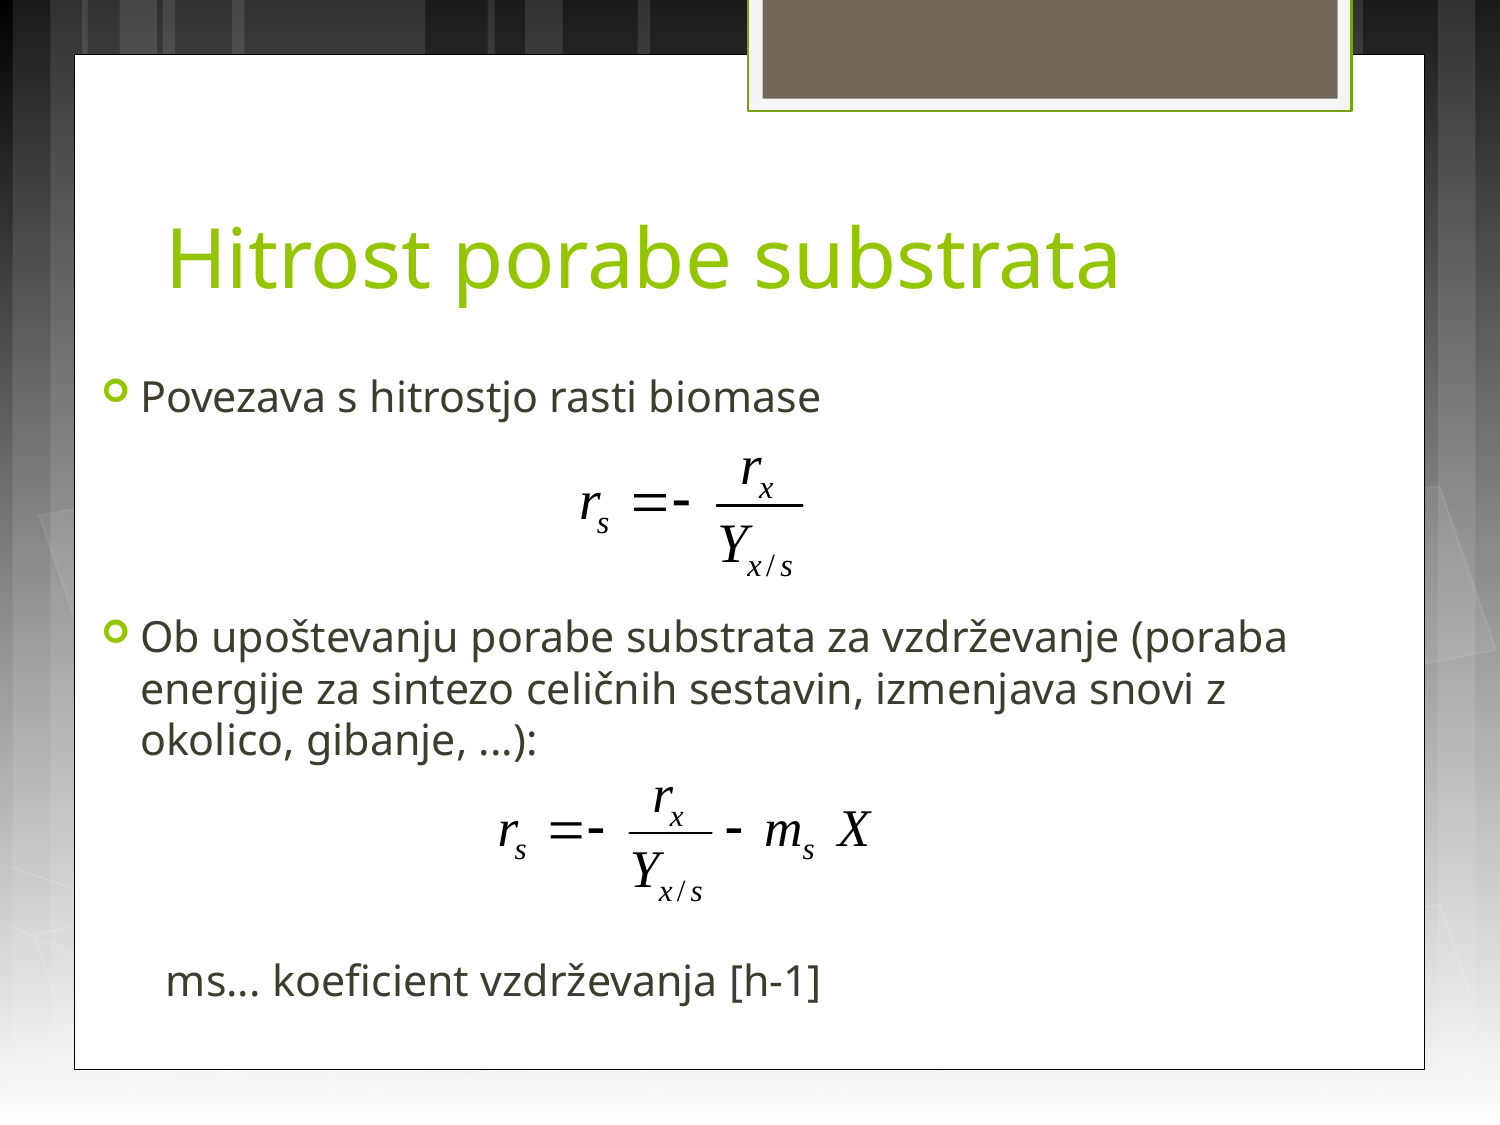

# Hitrost porabe substrata
Povezava s hitrostjo rasti biomase
Ob upoštevanju porabe substrata za vzdrževanje (poraba energije za sintezo celičnih sestavin, izmenjava snovi z okolico, gibanje, ...):
		ms... koeficient vzdrževanja [h-1]